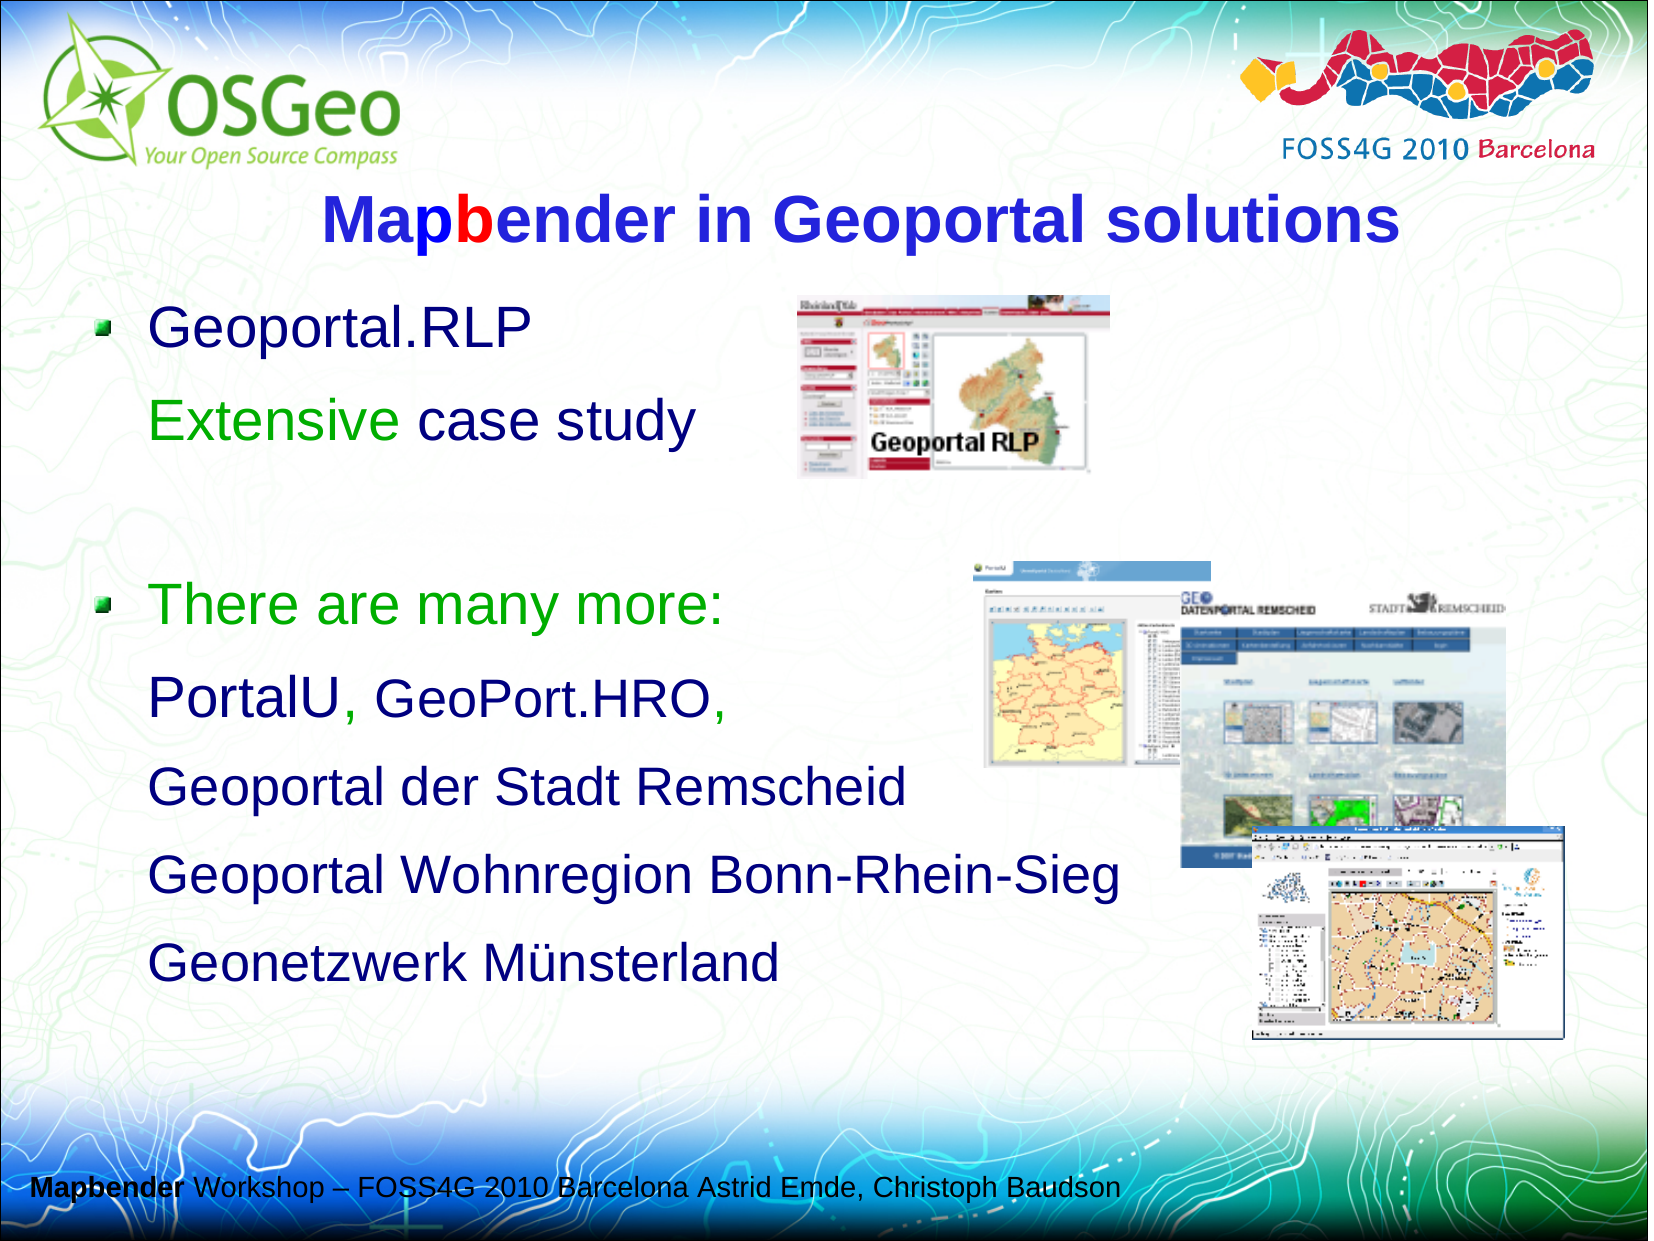

# Mapbender in Geoportal solutions
Geoportal.RLP
Extensive case study
There are many more:
PortalU, GeoPort.HRO,
Geoportal der Stadt Remscheid
Geoportal Wohnregion Bonn-Rhein-Sieg
Geonetzwerk Münsterland